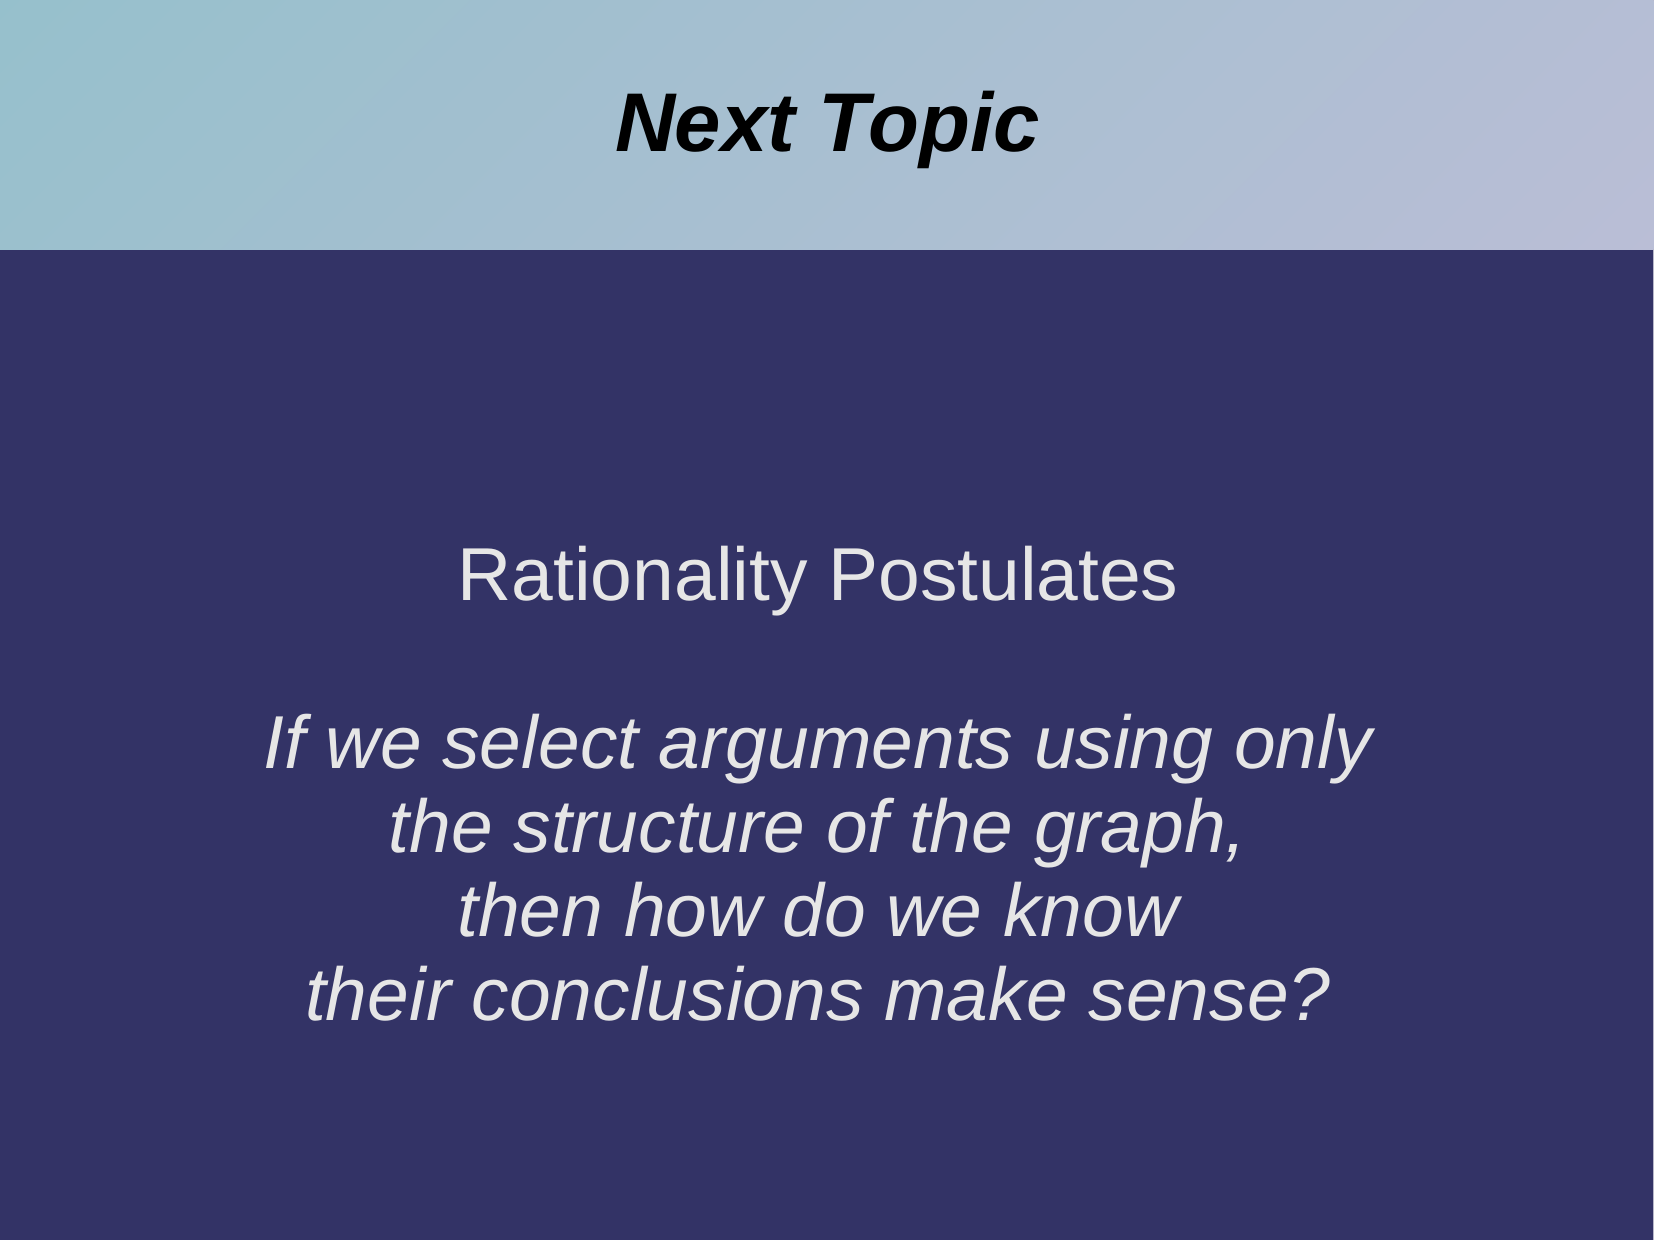

# Next Topic
Rationality Postulates
If we select arguments using only
the structure of the graph,
then how do we know
their conclusions make sense?